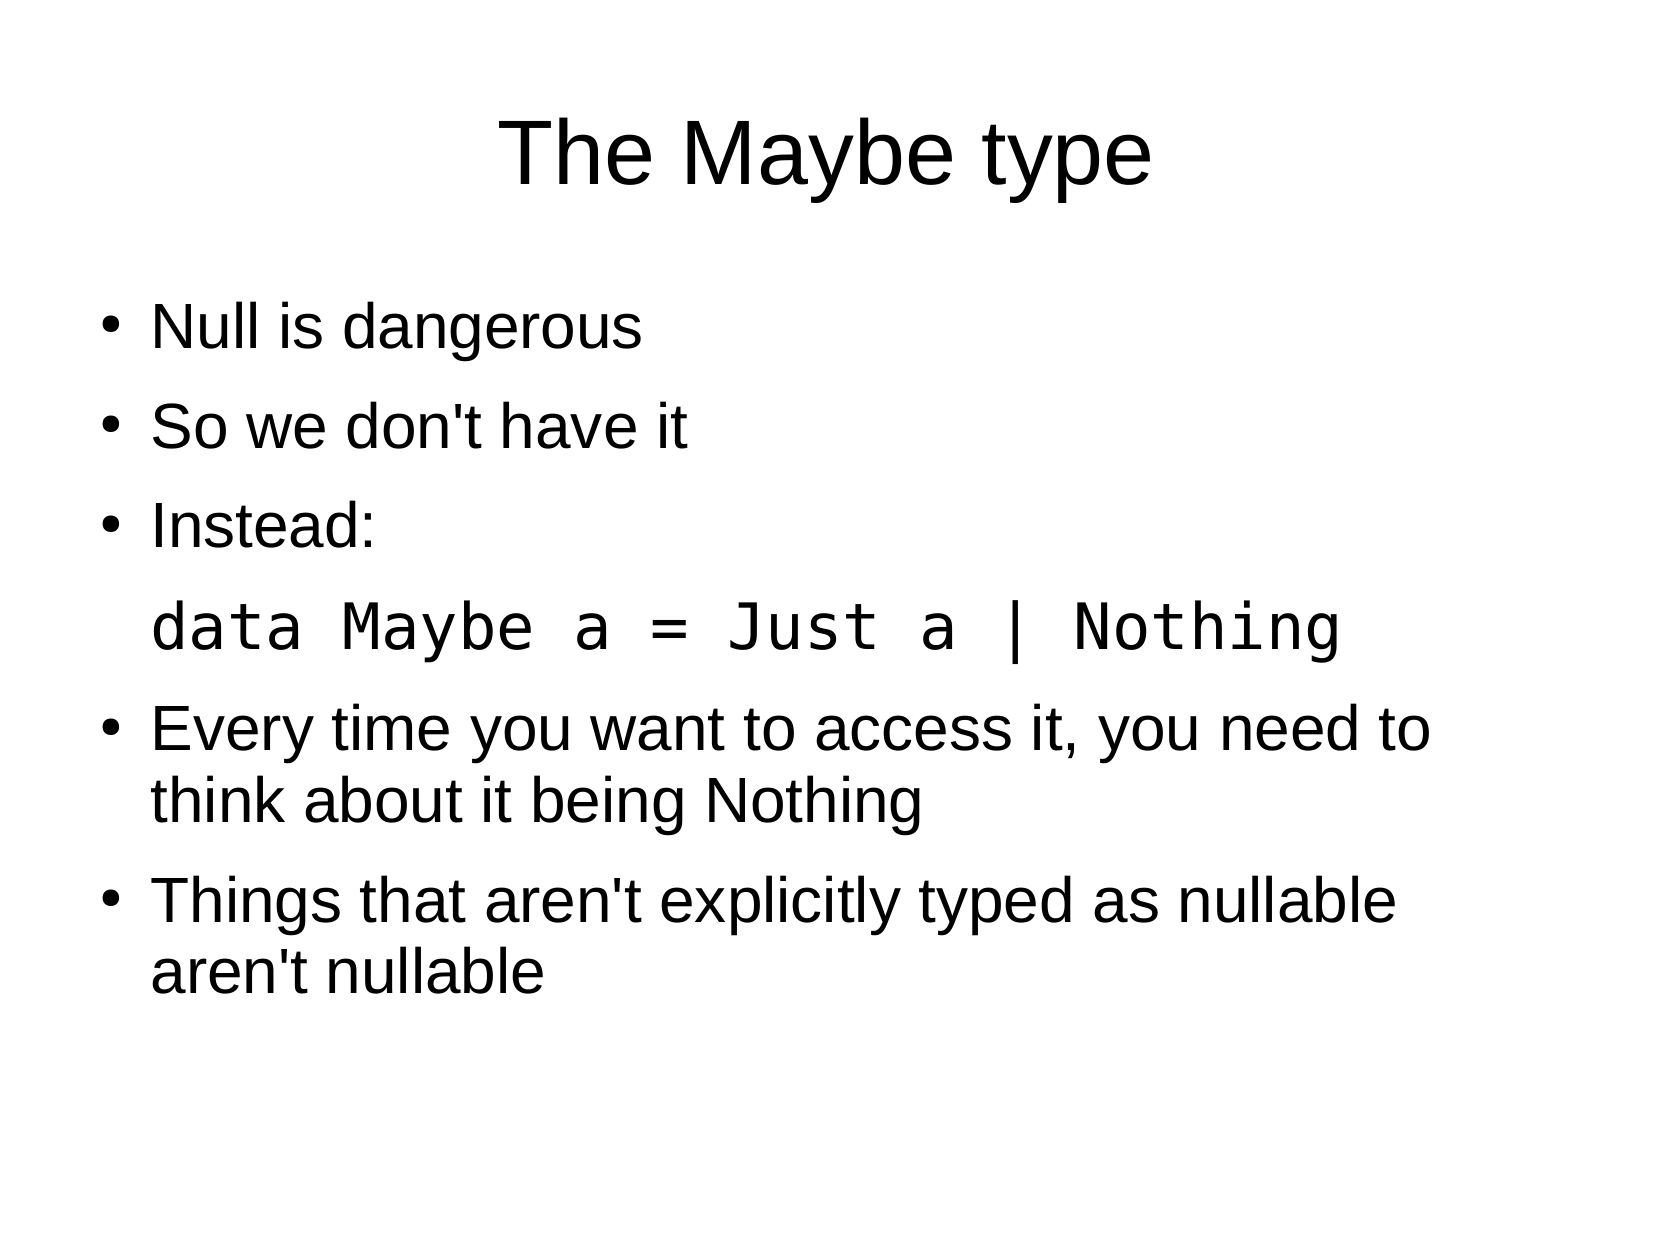

# The Maybe type
Null is dangerous
So we don't have it
Instead:
data Maybe a = Just a | Nothing
Every time you want to access it, you need to think about it being Nothing
Things that aren't explicitly typed as nullable aren't nullable